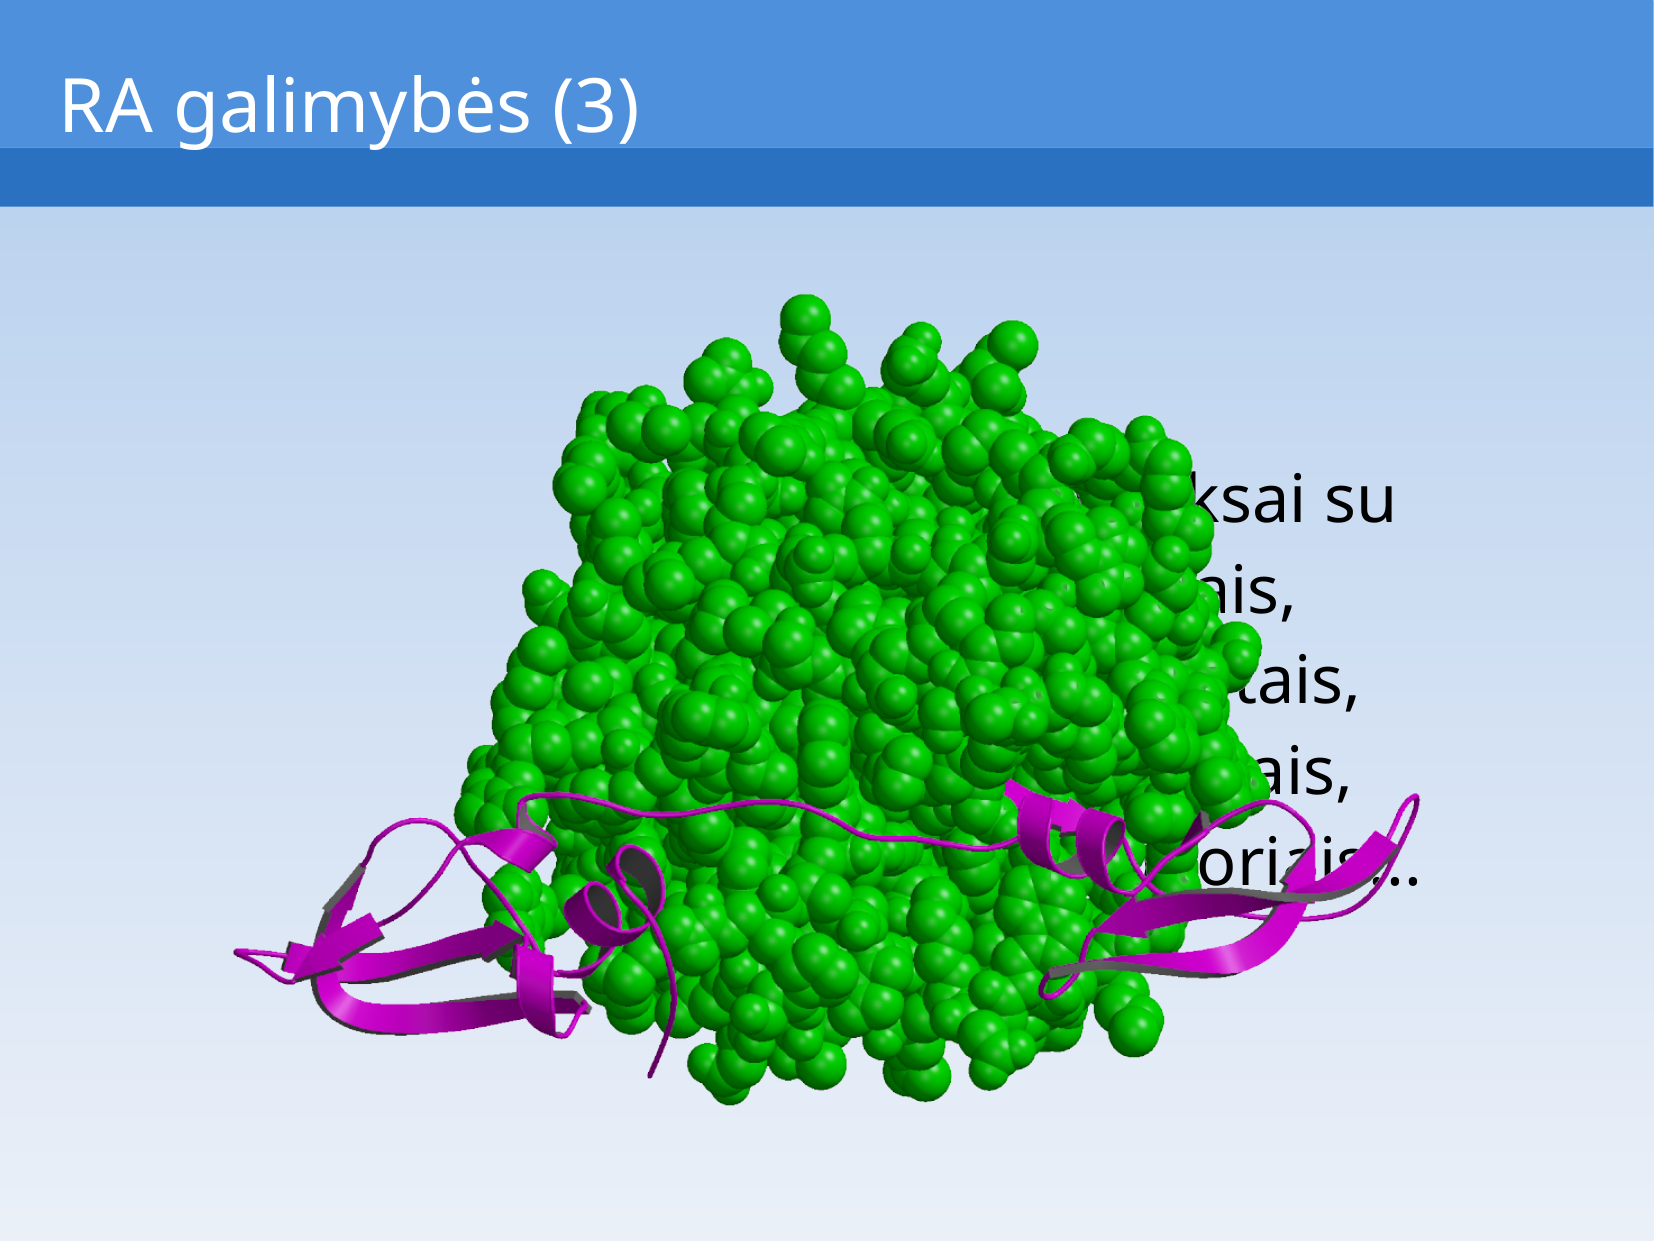

# RA galimybės (3)
Kompleksai su ligandais, substratais, produktais, inhibitoriais...